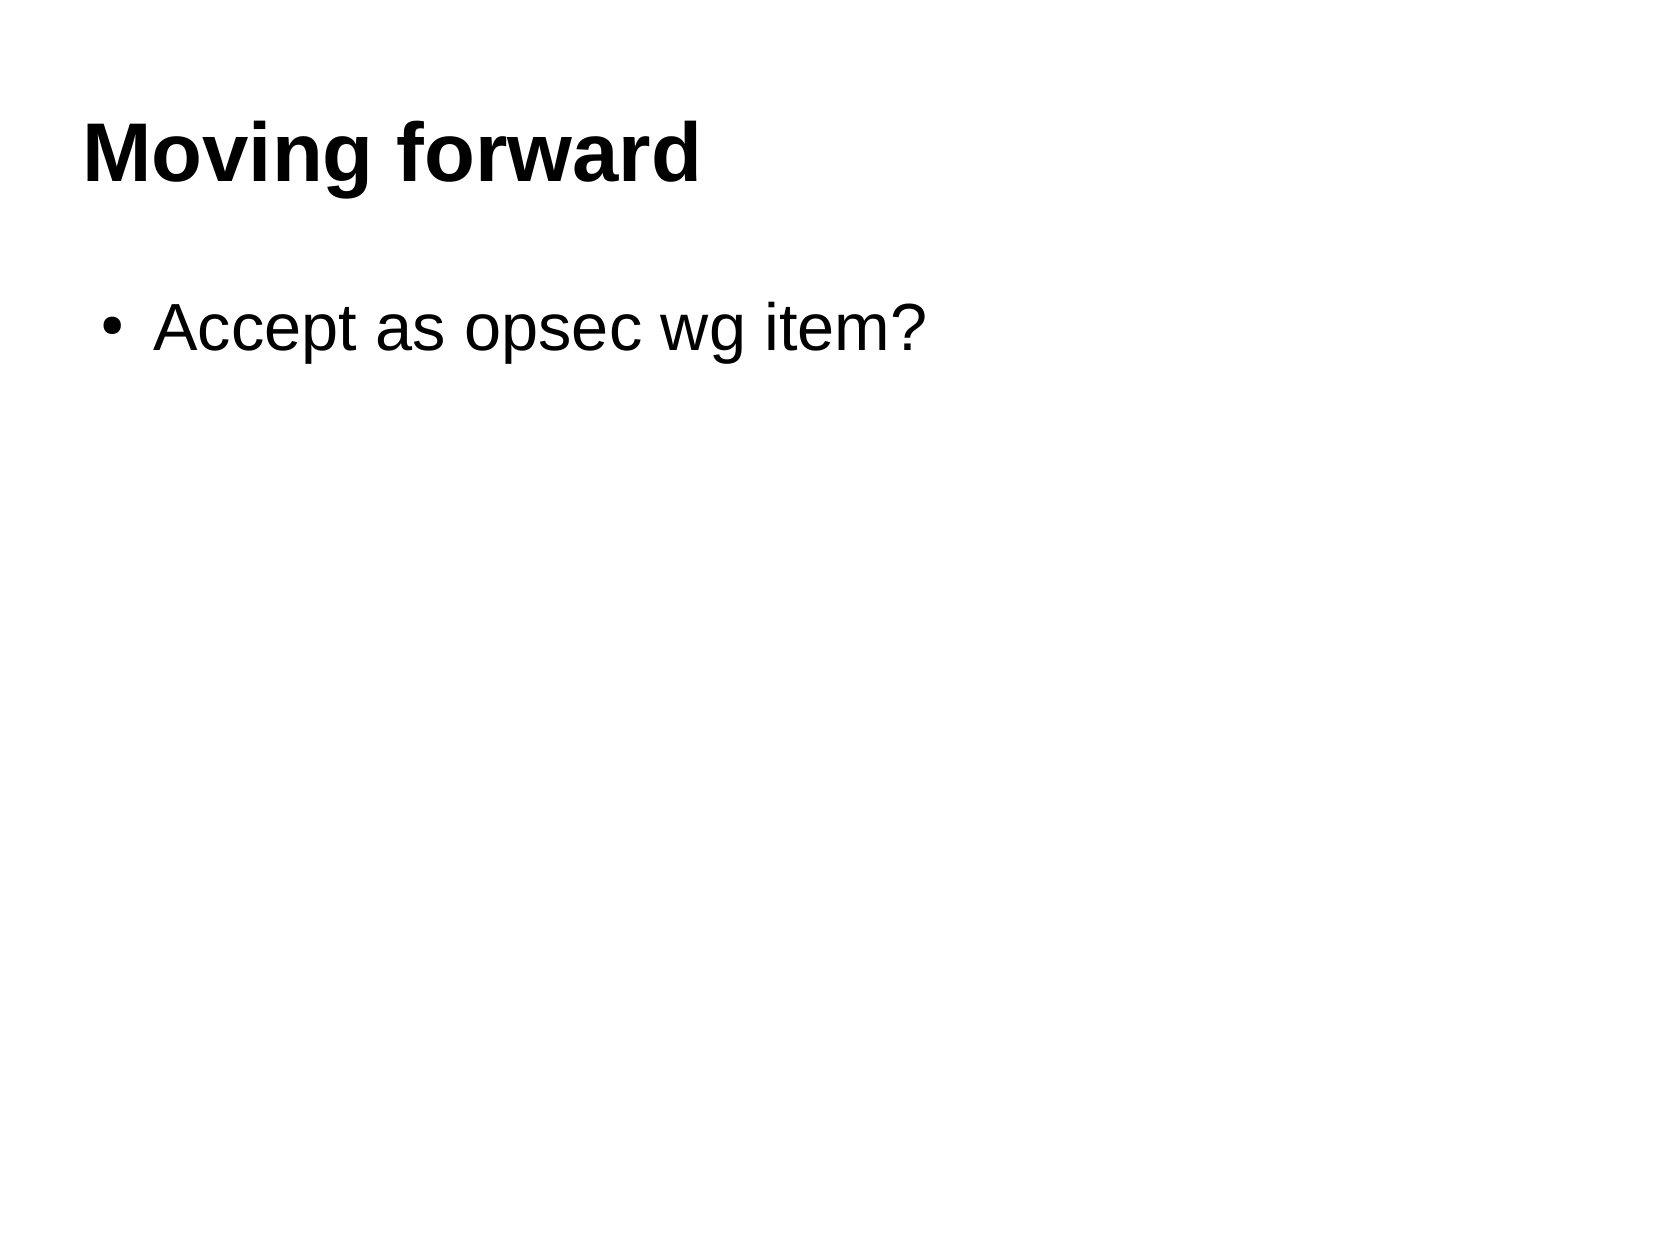

# Moving forward
Accept as opsec wg item?